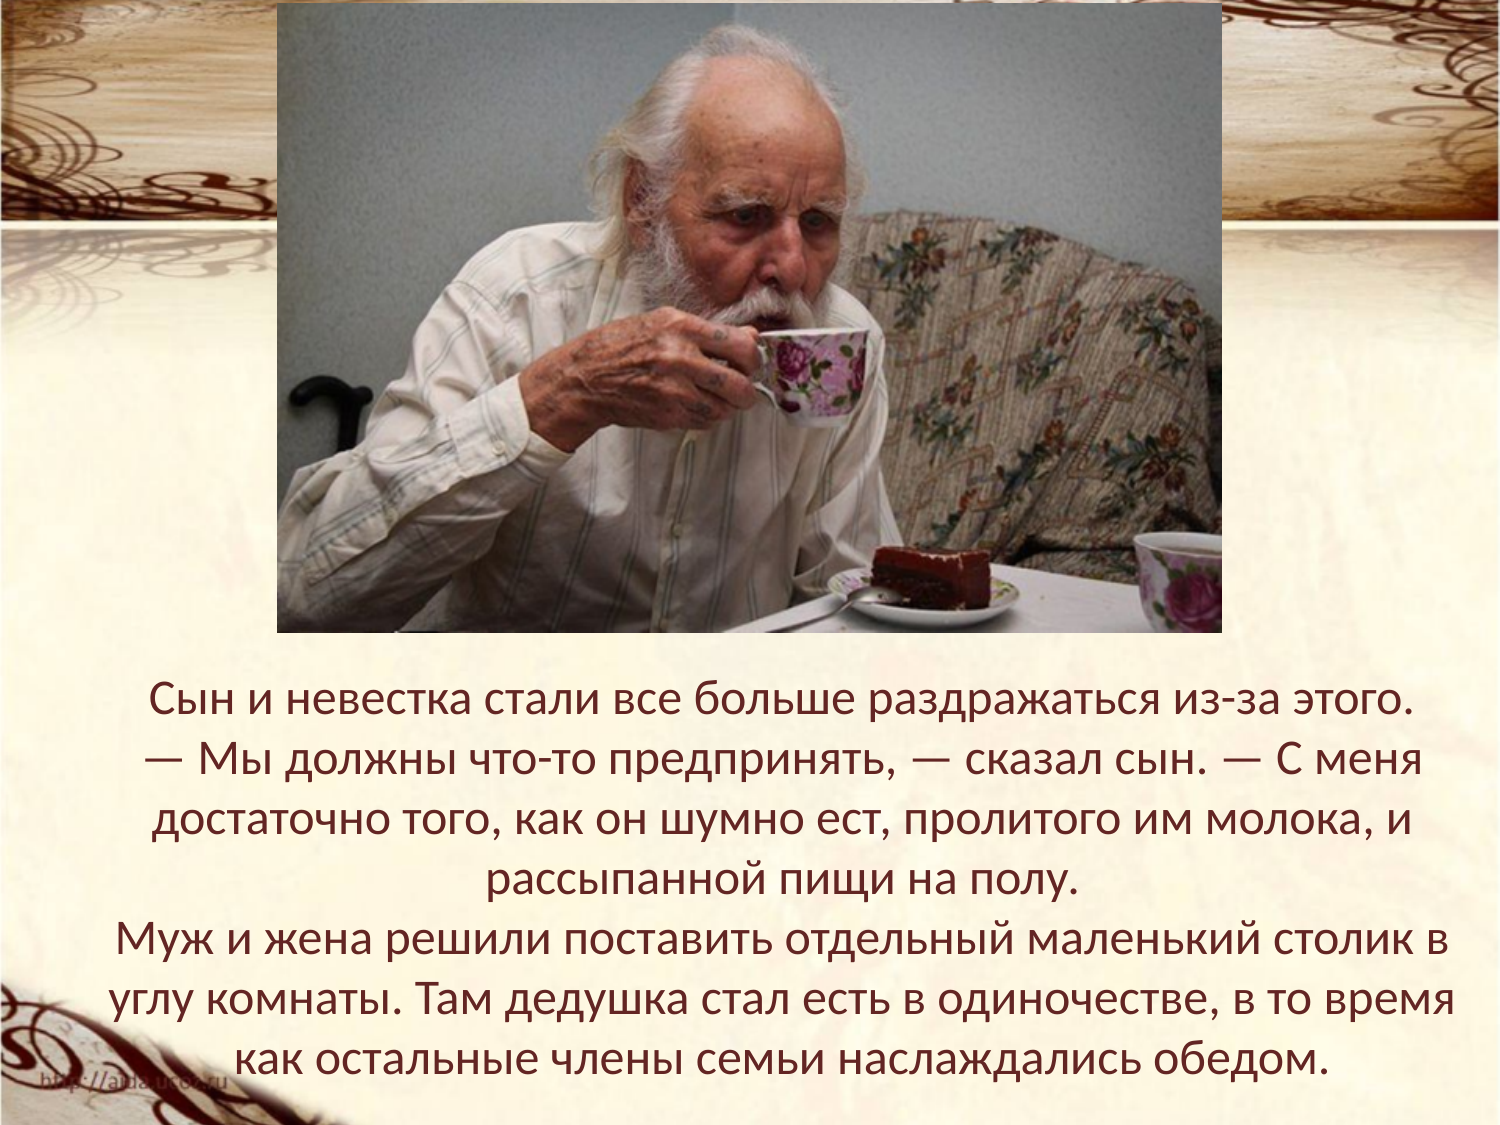

#
Сын и невестка стали все больше раздражаться из-за этого.
— Мы должны что-то предпринять, — сказал сын. — С меня достаточно того, как он шумно ест, пролитого им молока, и рассыпанной пищи на полу.
Муж и жена решили поставить отдельный маленький столик в углу комнаты. Там дедушка стал есть в одиночестве, в то время как остальные члены семьи наслаждались обедом.